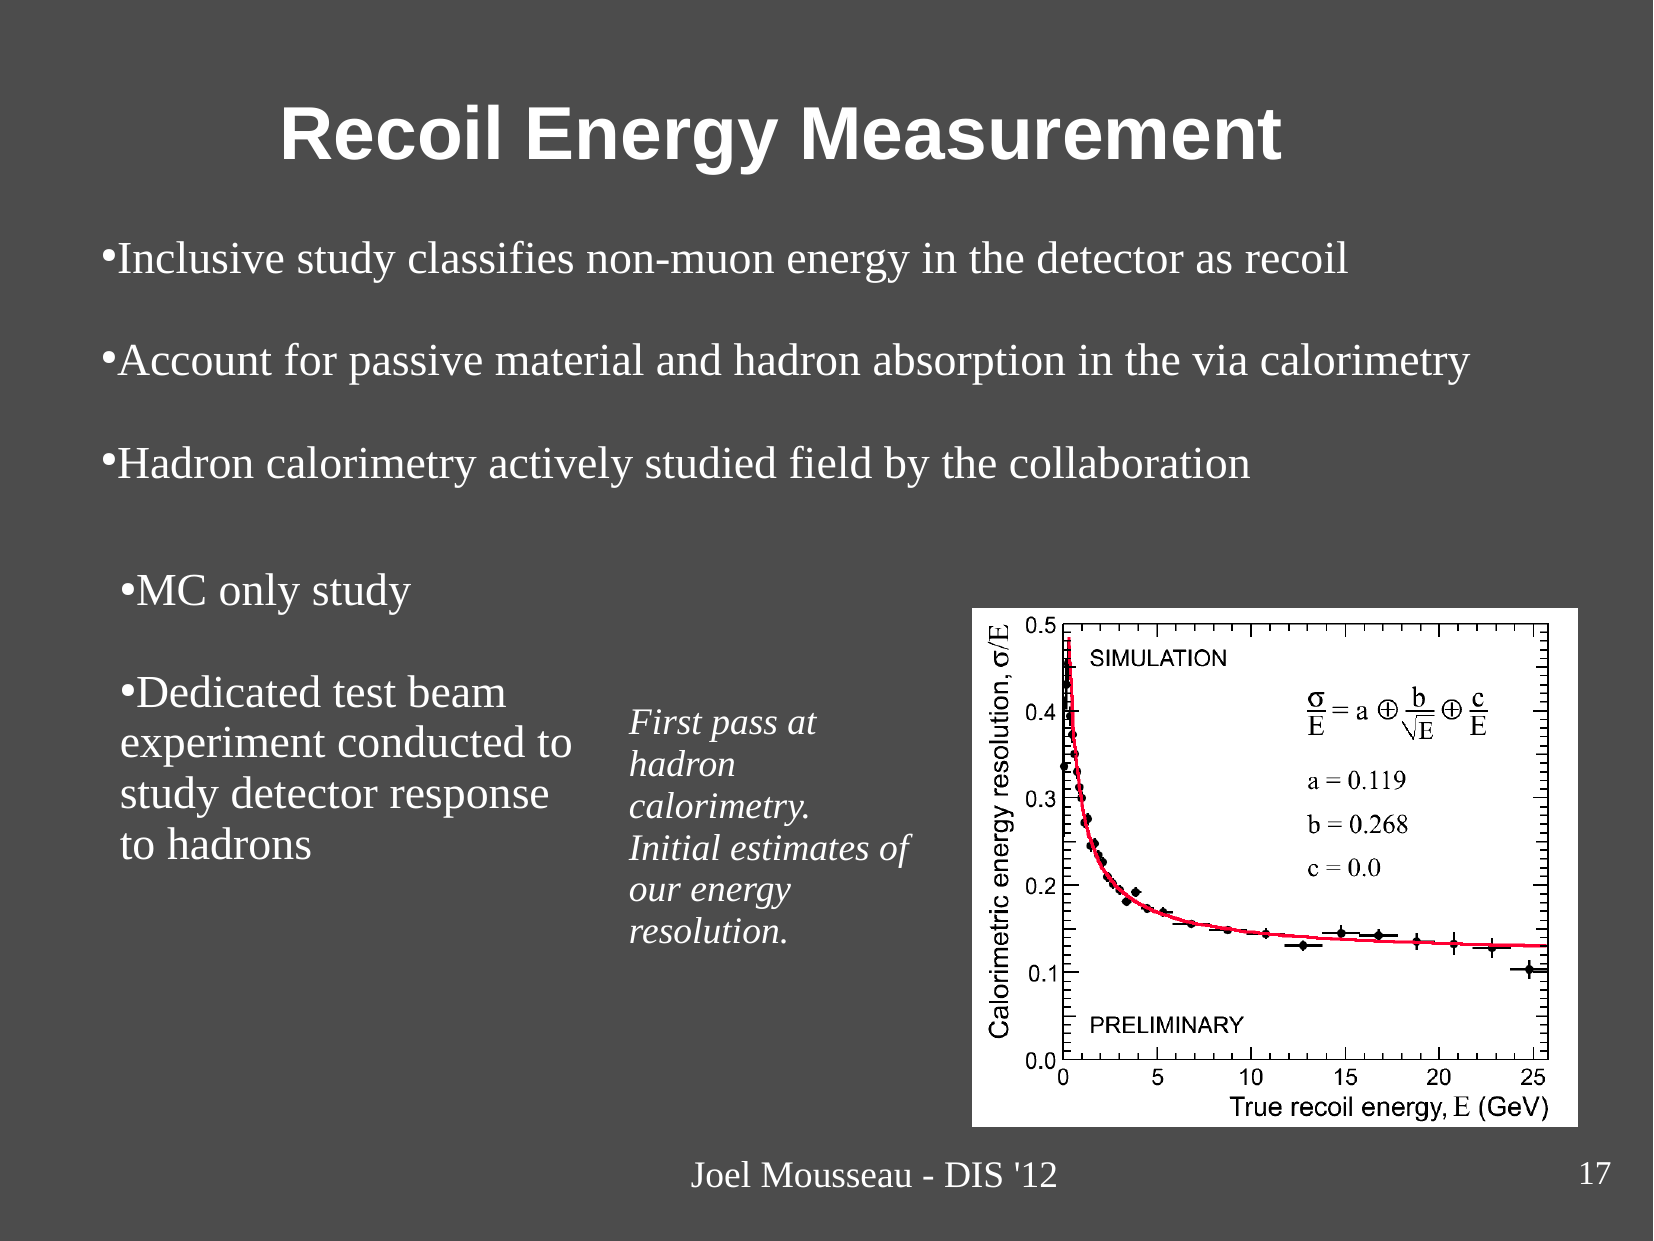

# Recoil Energy Measurement
Inclusive study classifies non-muon energy in the detector as recoil
Account for passive material and hadron absorption in the via calorimetry
Hadron calorimetry actively studied field by the collaboration
MC only study
Dedicated test beam experiment conducted to study detector response to hadrons
First pass at hadron calorimetry.
Initial estimates of our energy resolution.
Joel Mousseau - DIS '12
17